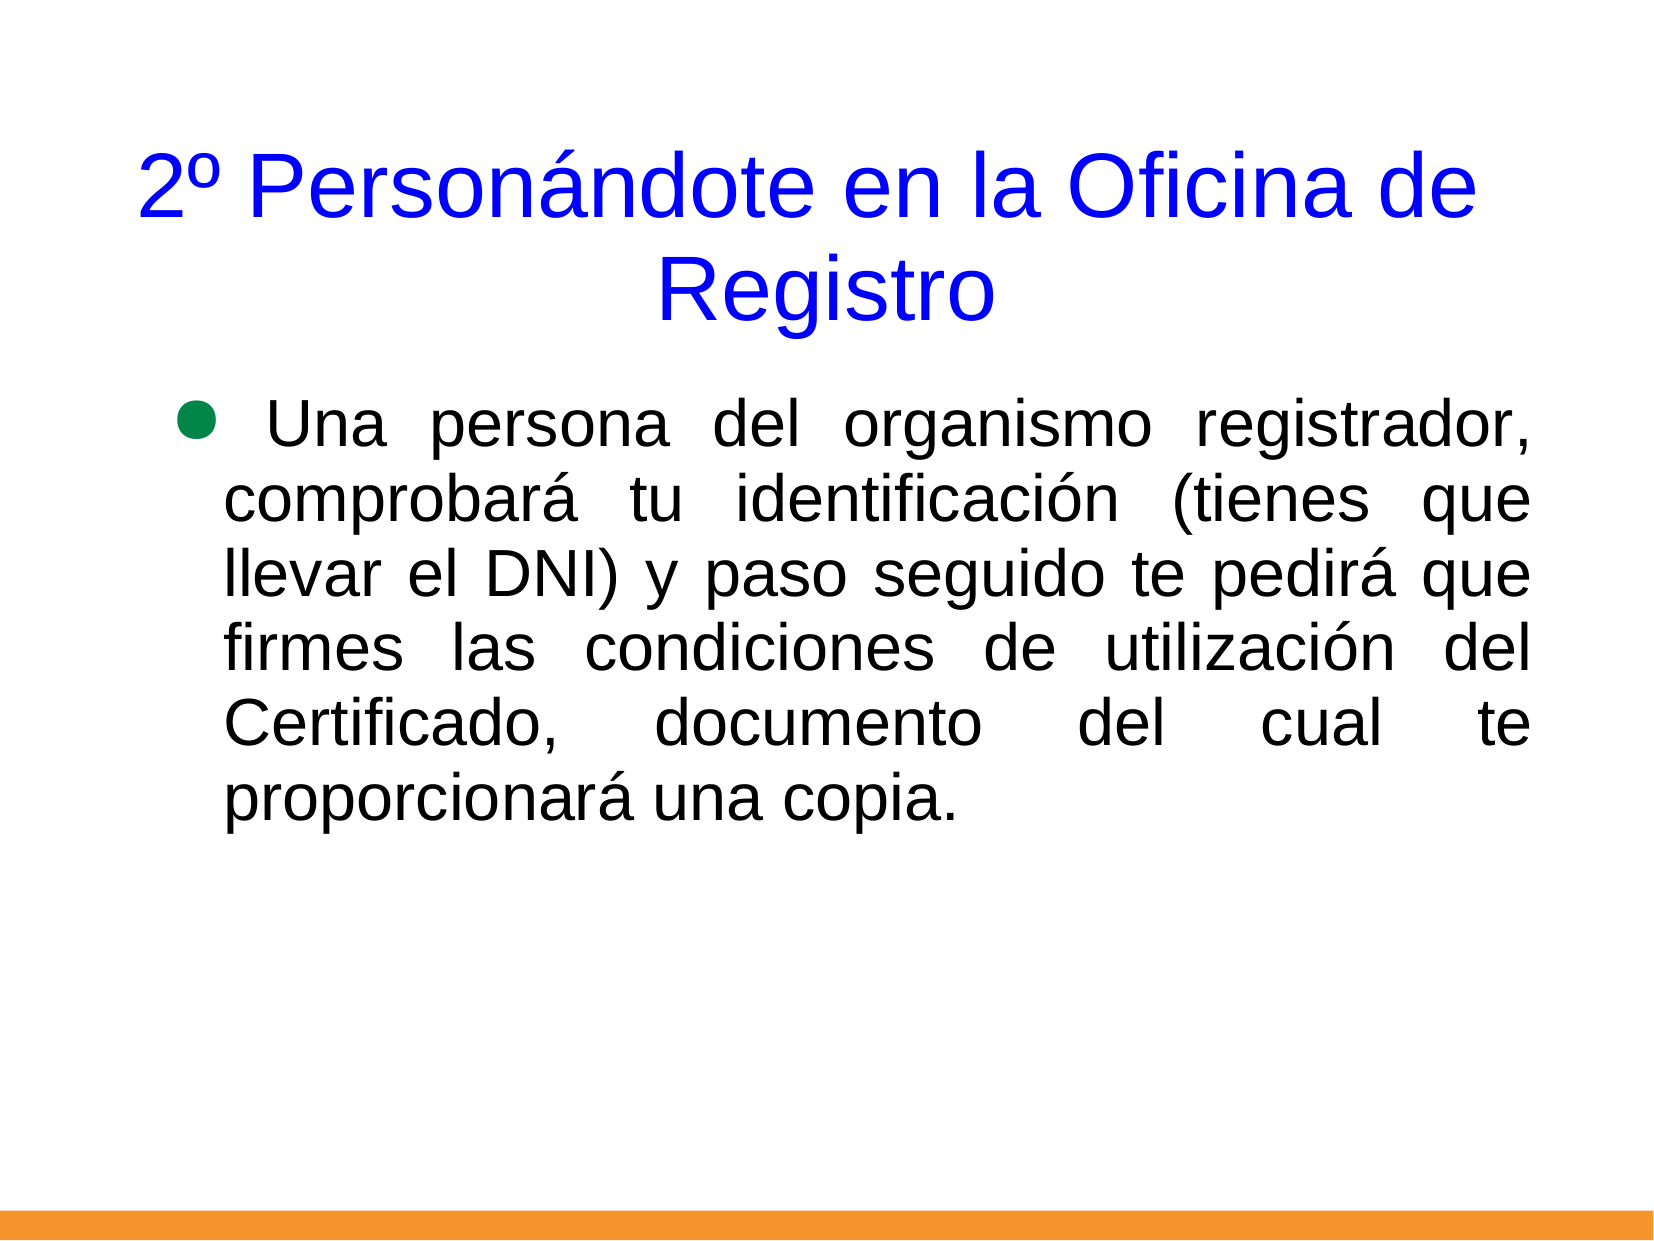

# 2º Personándote en la Oficina de Registro
 Una persona del organismo registrador, comprobará tu identificación (tienes que llevar el DNI) y paso seguido te pedirá que firmes las condiciones de utilización del Certificado, documento del cual te proporcionará una copia.